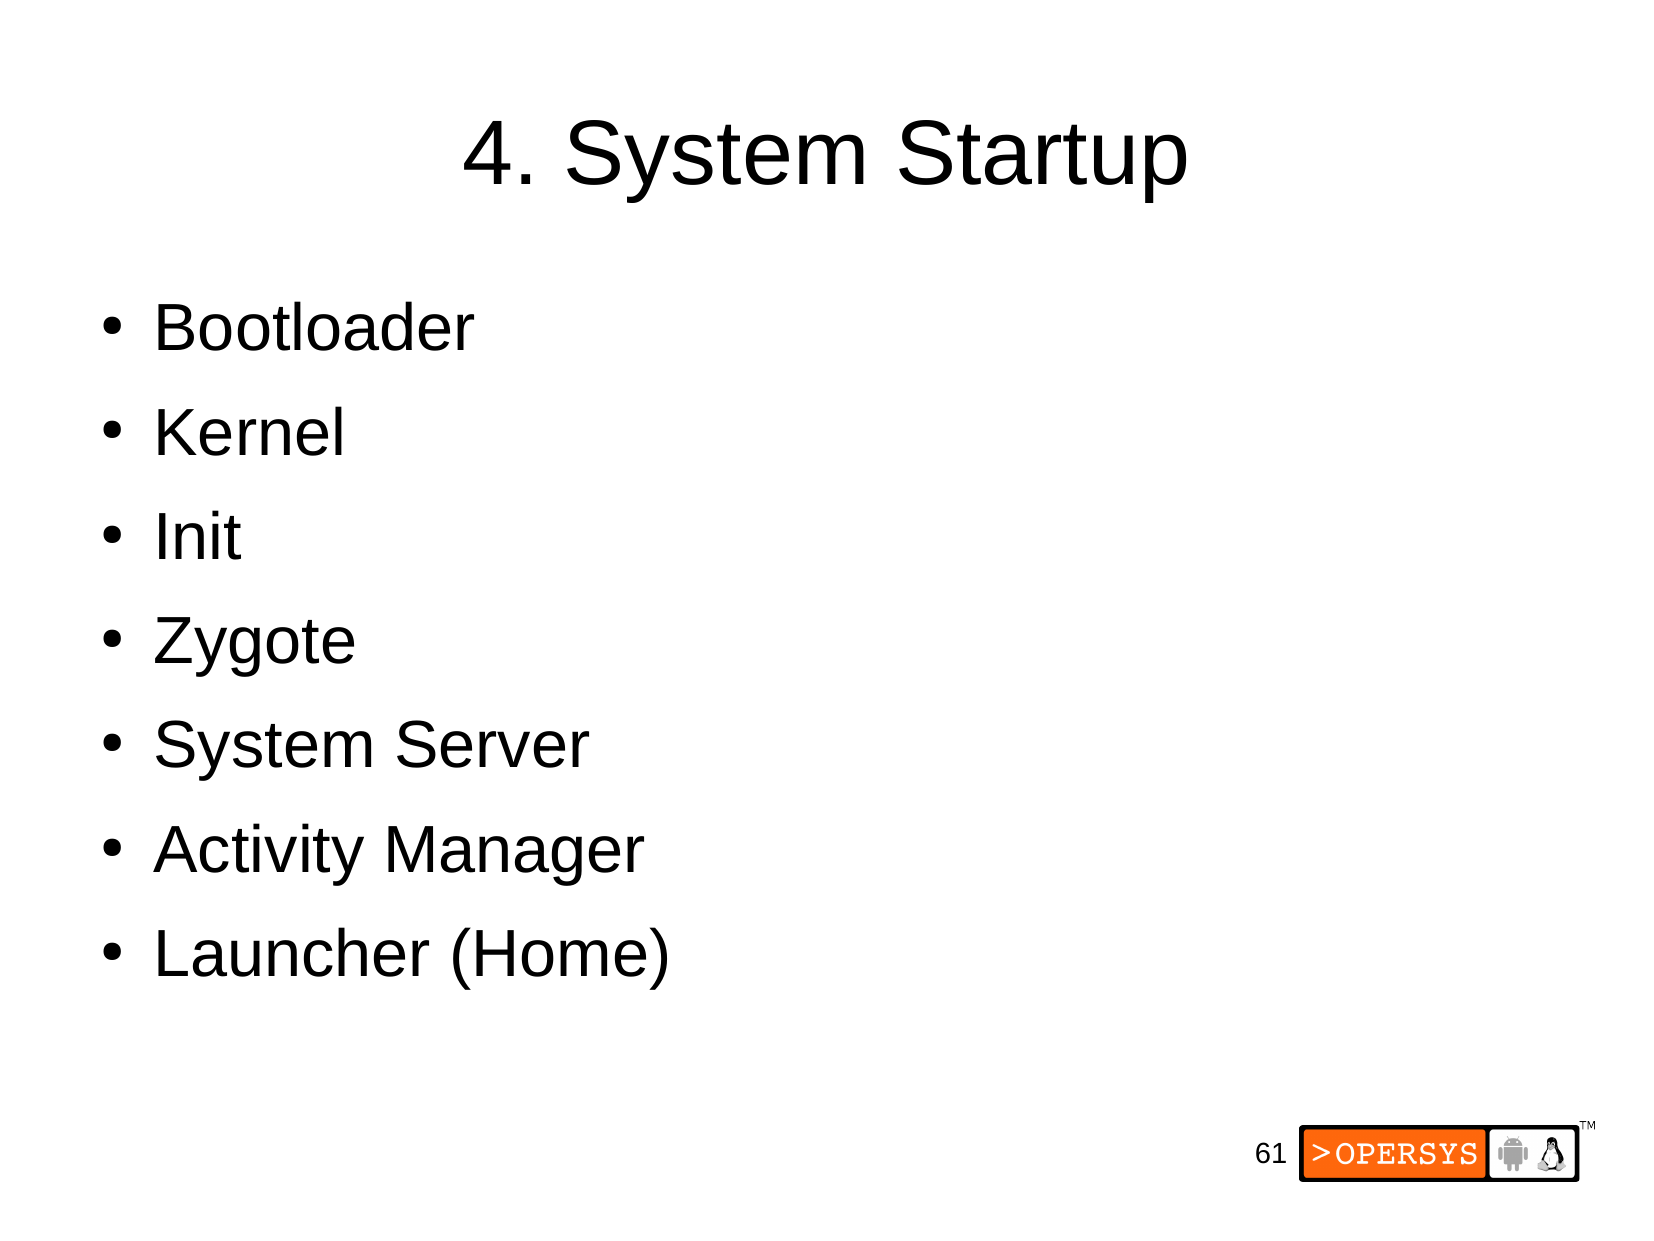

# 4. System Startup
Bootloader
Kernel
Init
Zygote
System Server
Activity Manager
Launcher (Home)